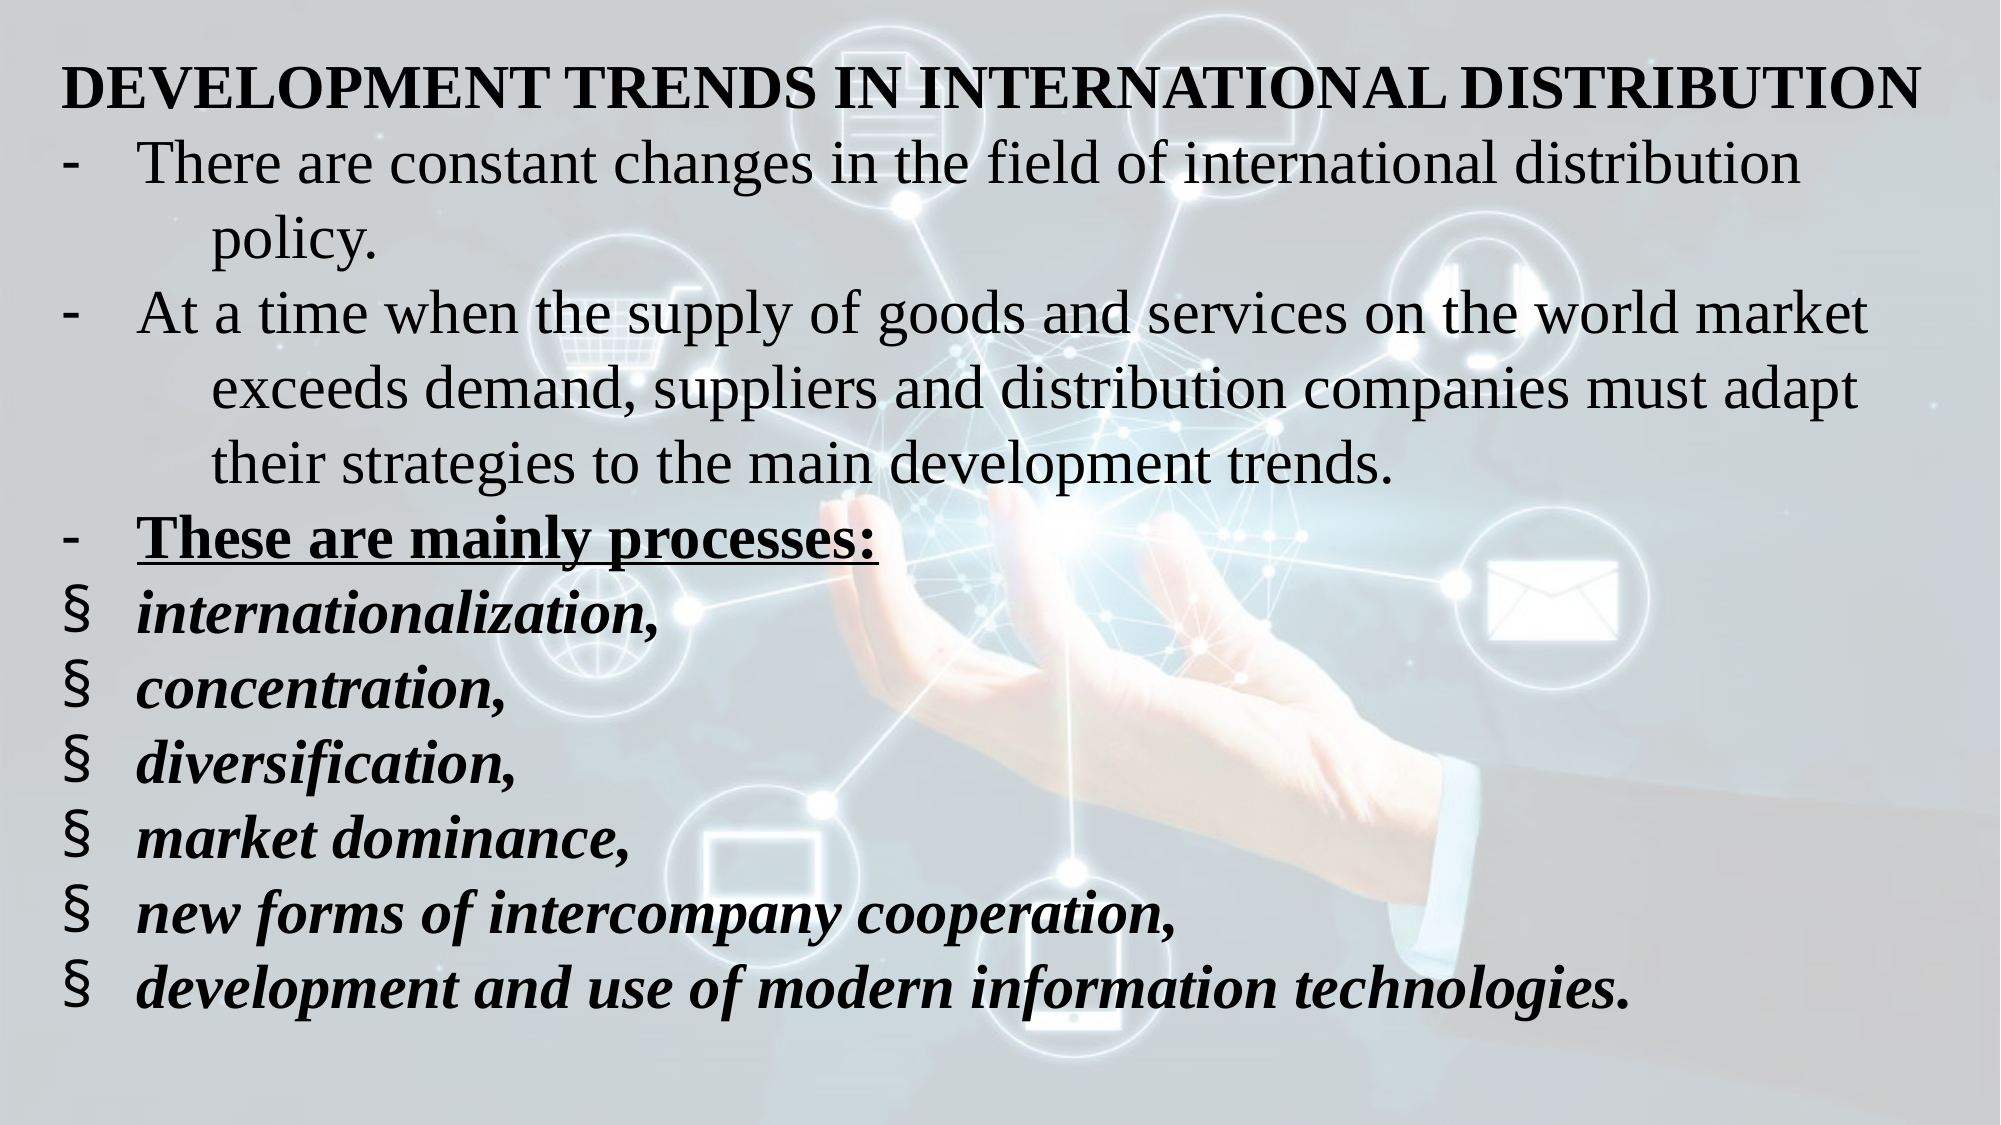

DEVELOPMENT TRENDS IN INTERNATIONAL DISTRIBUTION
There are constant changes in the field of international distribution policy.
At a time when the supply of goods and services on the world market exceeds demand, suppliers and distribution companies must adapt their strategies to the main development trends.
These are mainly processes:
internationalization,
concentration,
diversification,
market dominance,
new forms of intercompany cooperation,
development and use of modern information technologies.